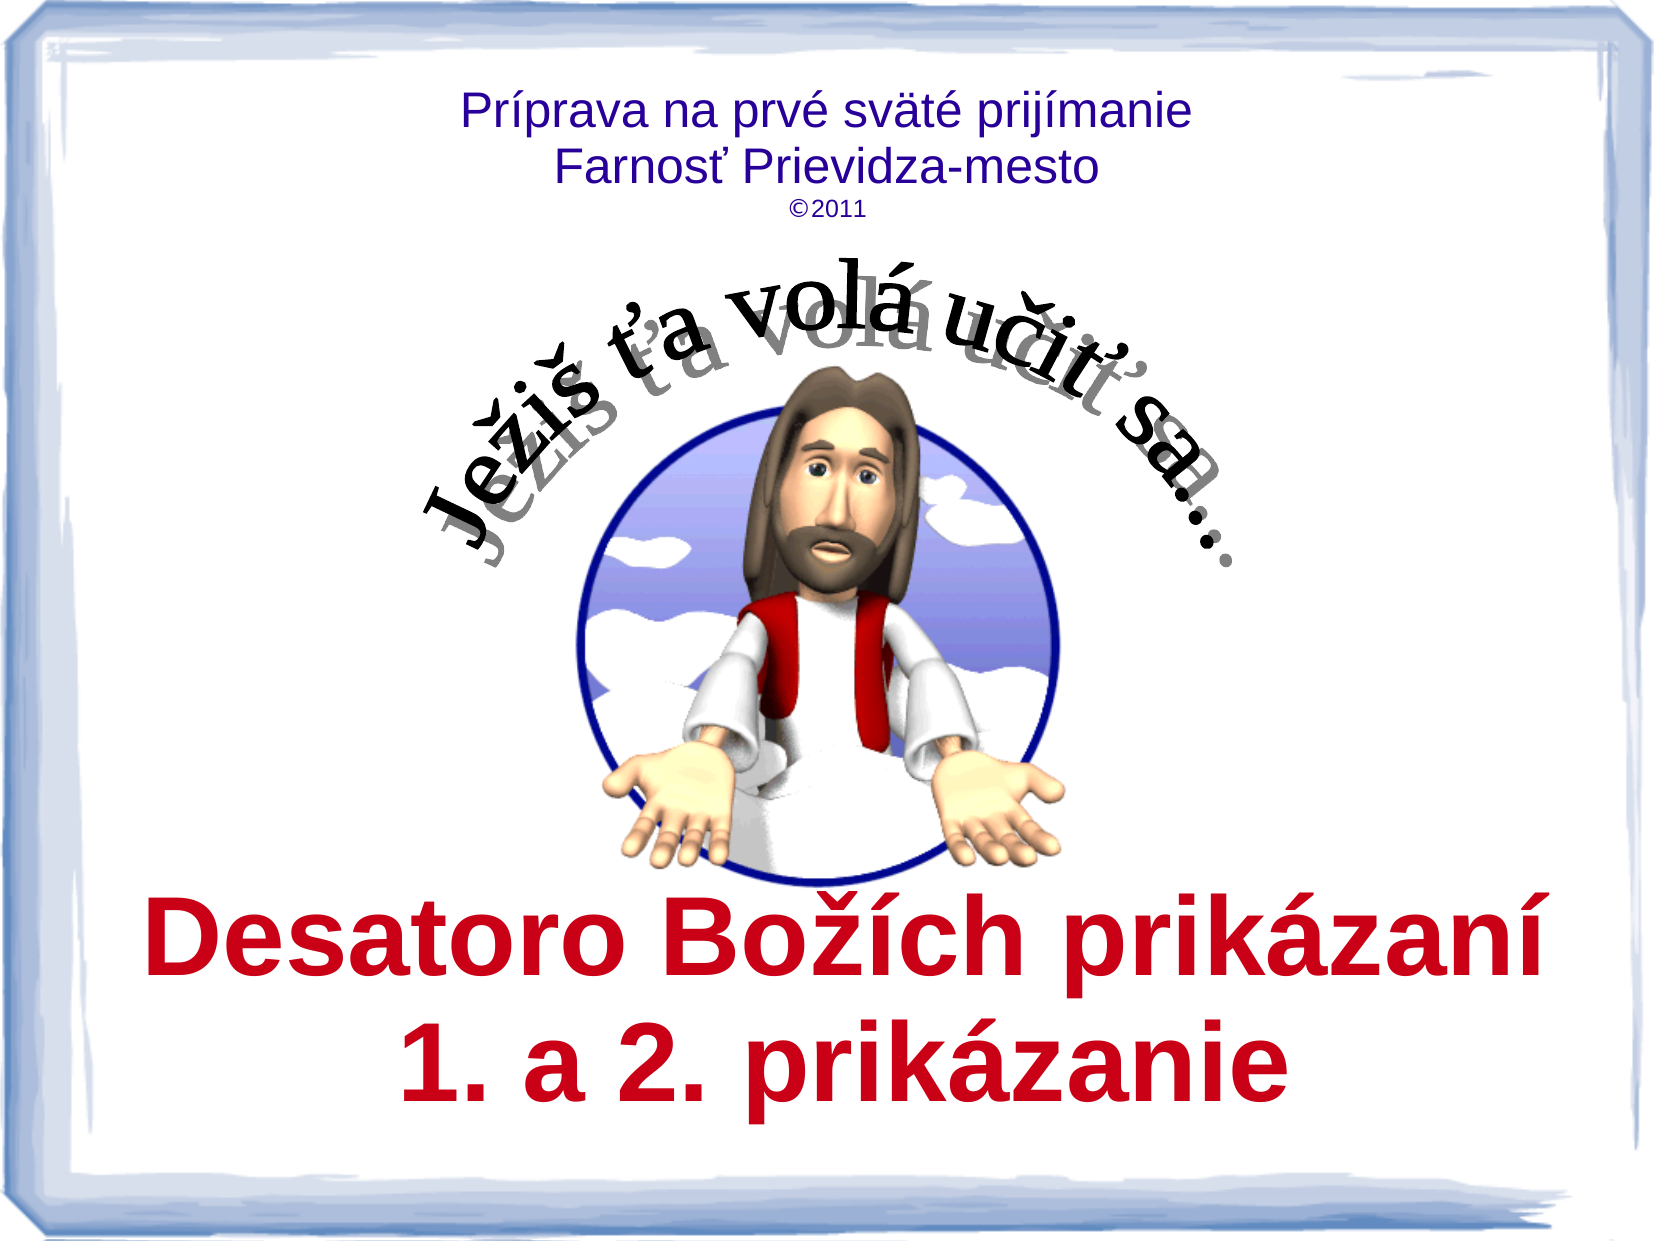

# Príprava na prvé sväté prijímanie Farnosť Prievidza-mesto ©2011
Desatoro Božích prikázaní
1. a 2. prikázanie
Ježiš ťa volá učiť sa...